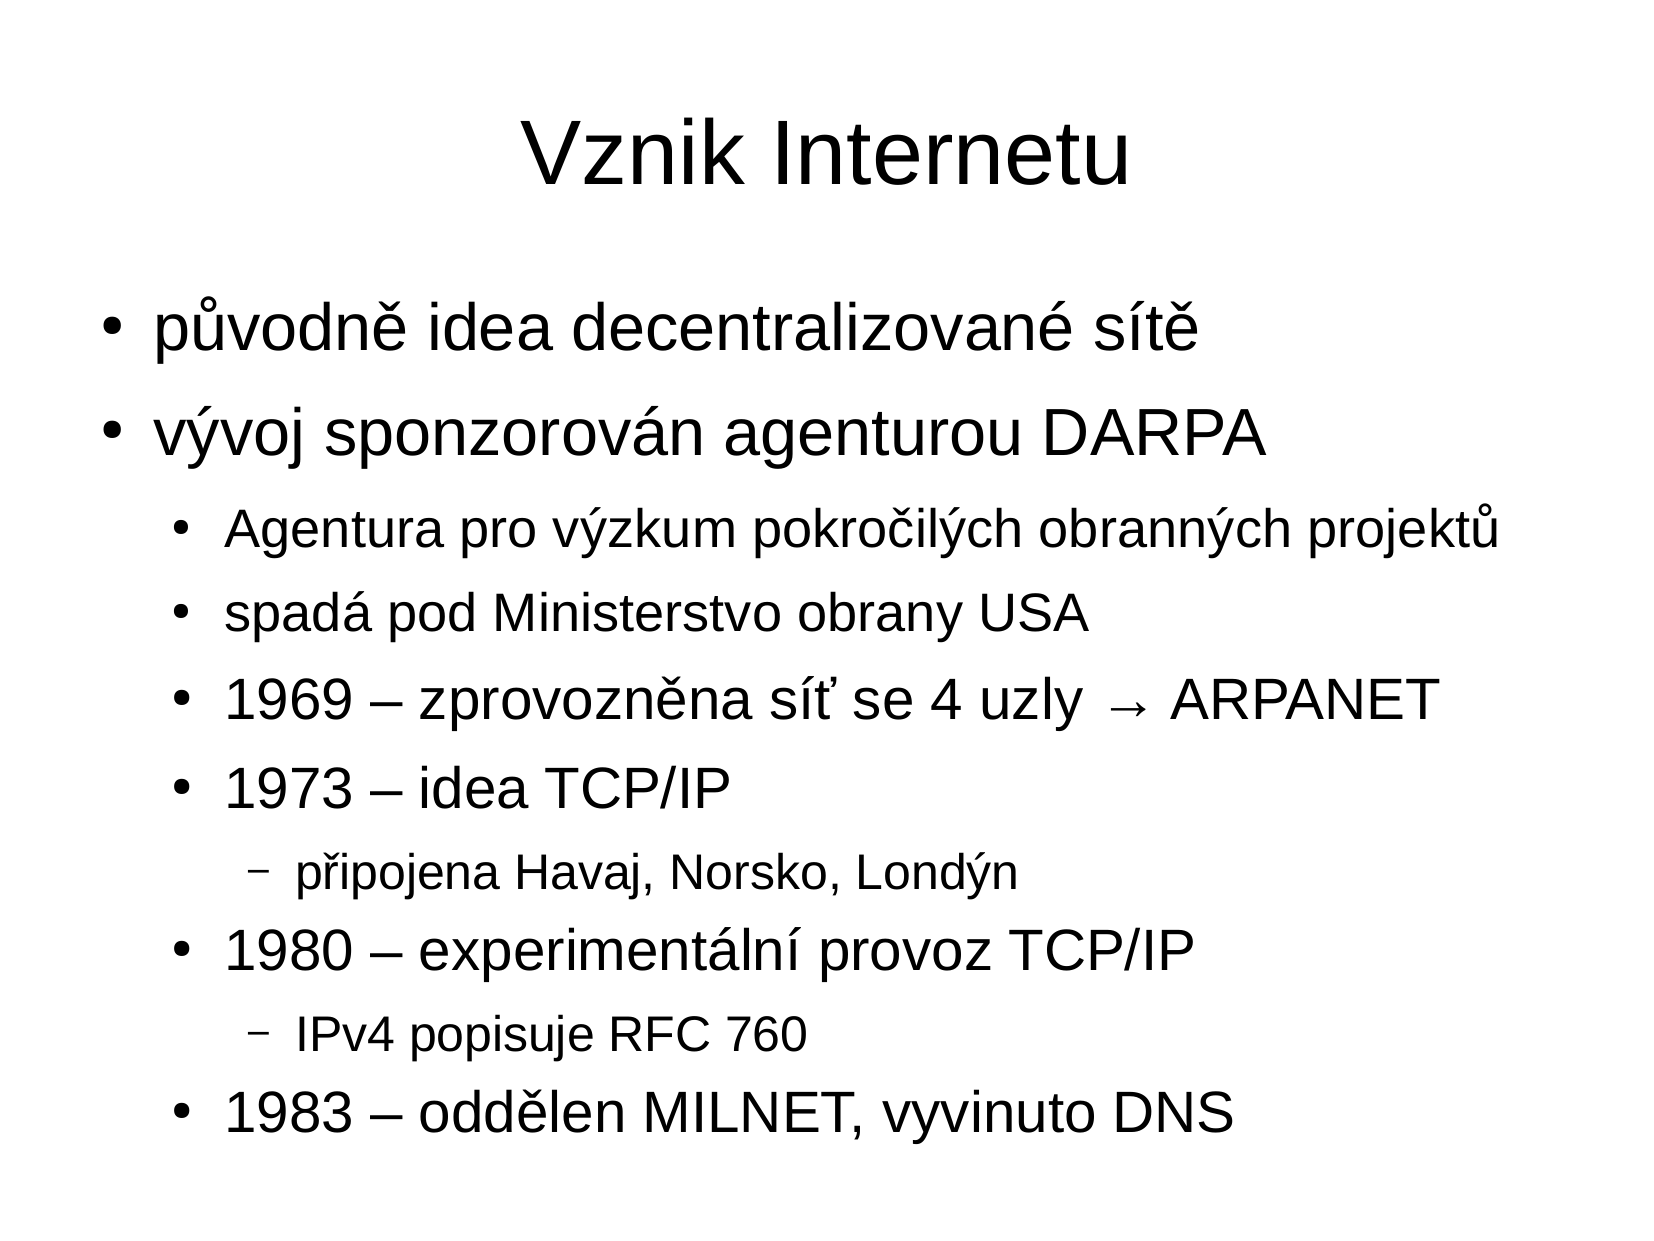

# Vznik Internetu
původně idea decentralizované sítě
vývoj sponzorován agenturou DARPA
Agentura pro výzkum pokročilých obranných projektů
spadá pod Ministerstvo obrany USA
1969 – zprovozněna síť se 4 uzly → ARPANET
1973 – idea TCP/IP
připojena Havaj, Norsko, Londýn
1980 – experimentální provoz TCP/IP
IPv4 popisuje RFC 760
1983 – oddělen MILNET, vyvinuto DNS